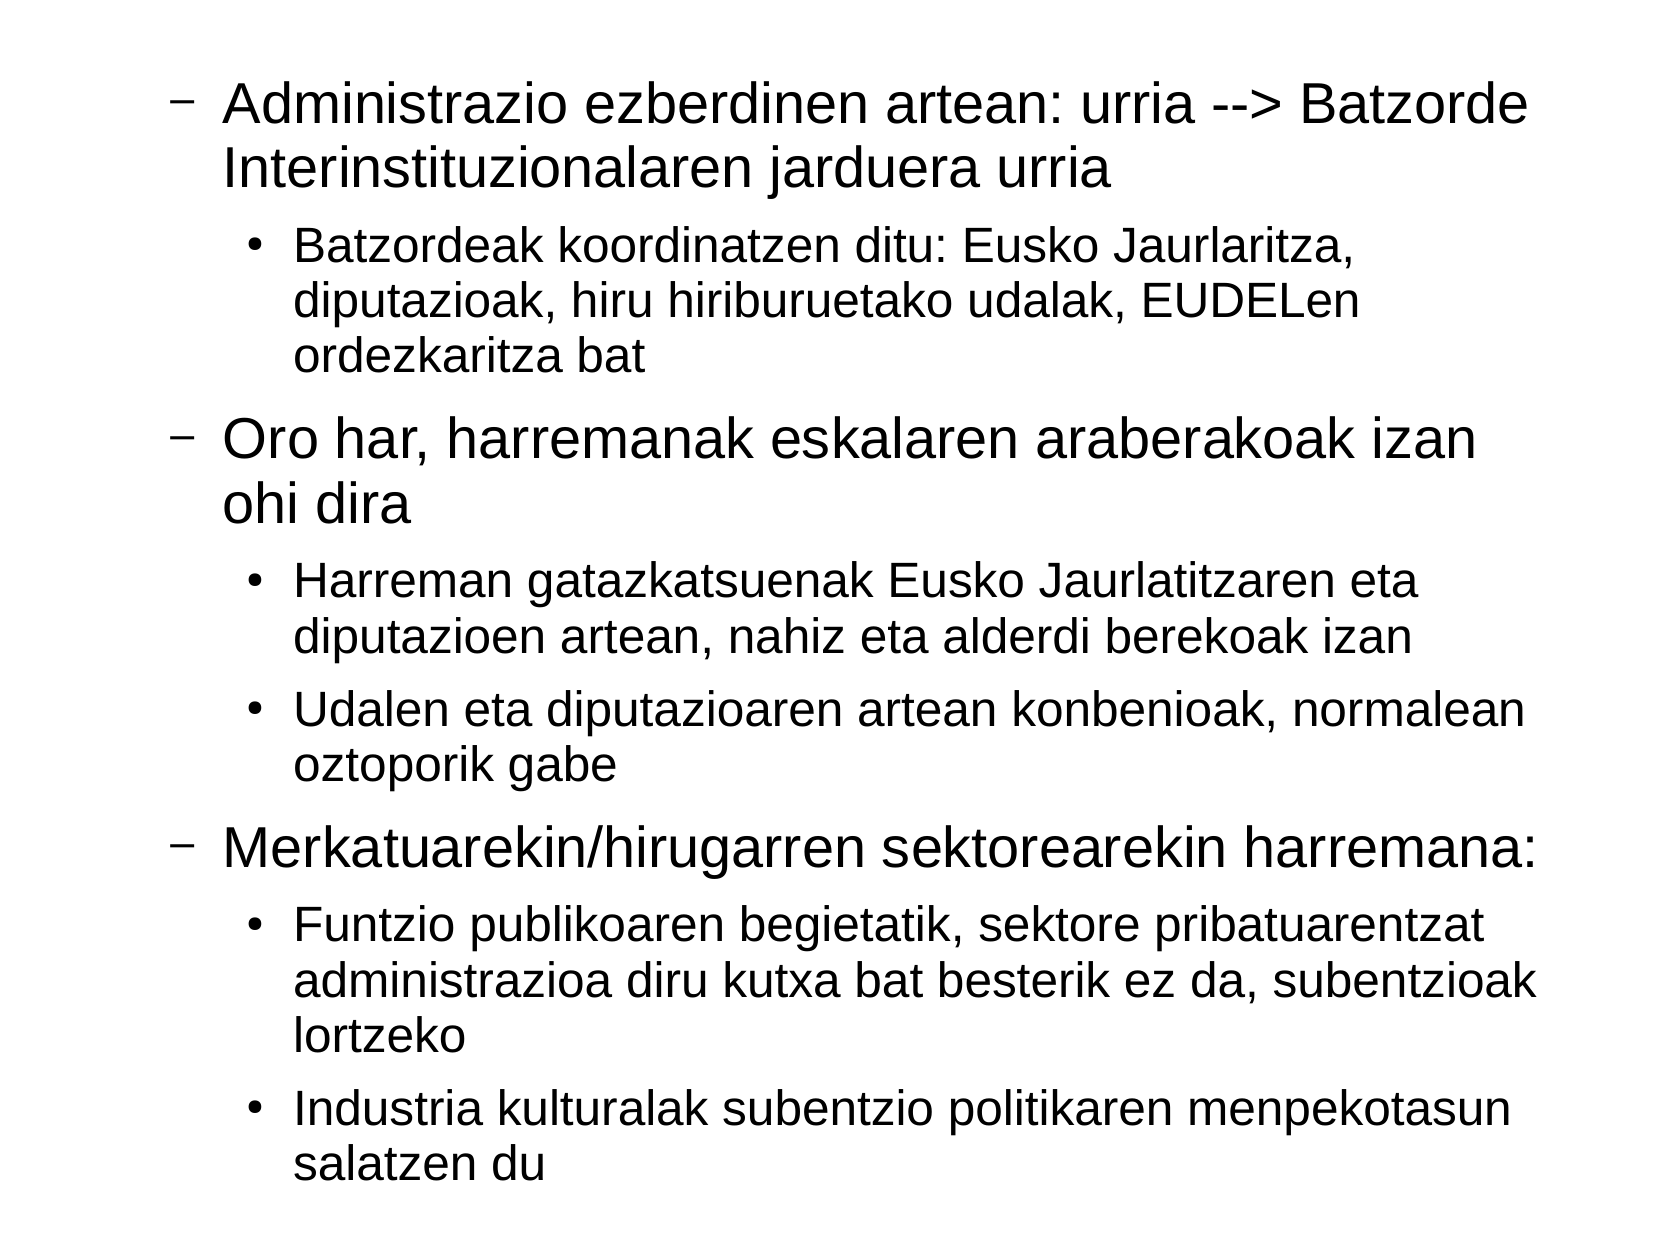

# Administrazio ezberdinen artean: urria --> Batzorde Interinstituzionalaren jarduera urria
Batzordeak koordinatzen ditu: Eusko Jaurlaritza, diputazioak, hiru hiriburuetako udalak, EUDELen ordezkaritza bat
Oro har, harremanak eskalaren araberakoak izan ohi dira
Harreman gatazkatsuenak Eusko Jaurlatitzaren eta diputazioen artean, nahiz eta alderdi berekoak izan
Udalen eta diputazioaren artean konbenioak, normalean oztoporik gabe
Merkatuarekin/hirugarren sektorearekin harremana:
Funtzio publikoaren begietatik, sektore pribatuarentzat administrazioa diru kutxa bat besterik ez da, subentzioak lortzeko
Industria kulturalak subentzio politikaren menpekotasun salatzen du